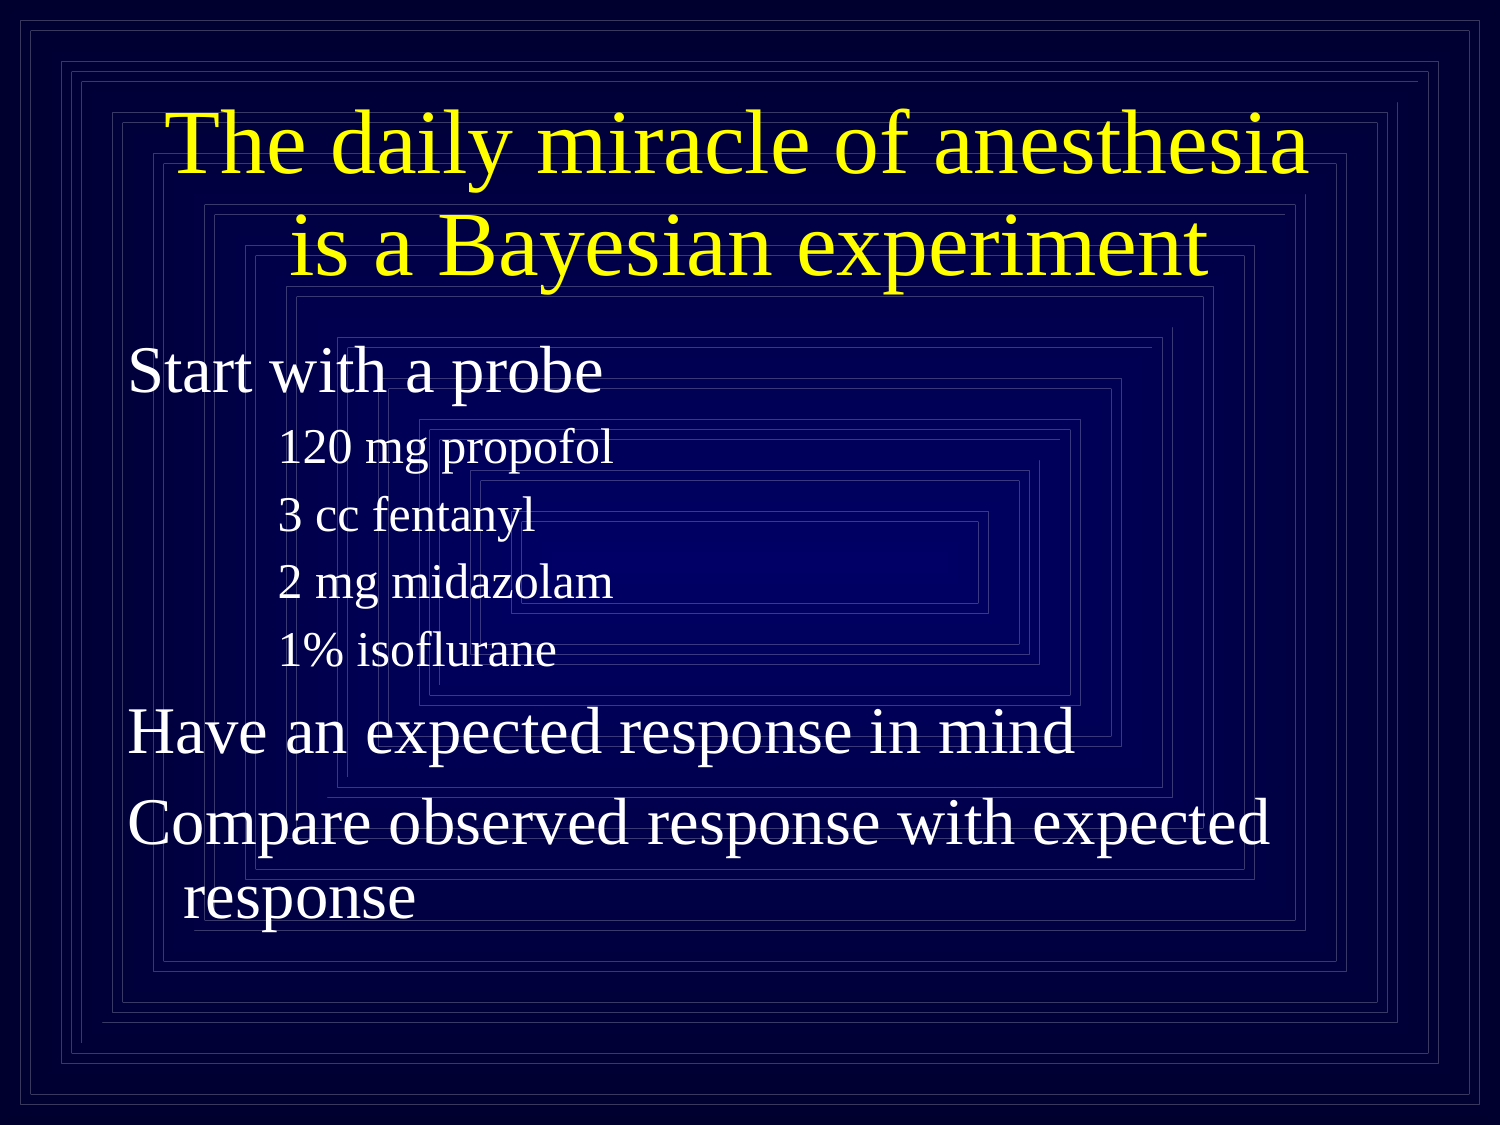

# The daily miracle of anesthesia is a Bayesian experiment
Start with a probe
120 mg propofol
3 cc fentanyl
2 mg midazolam
1% isoflurane
Have an expected response in mind
Compare observed response with expected response